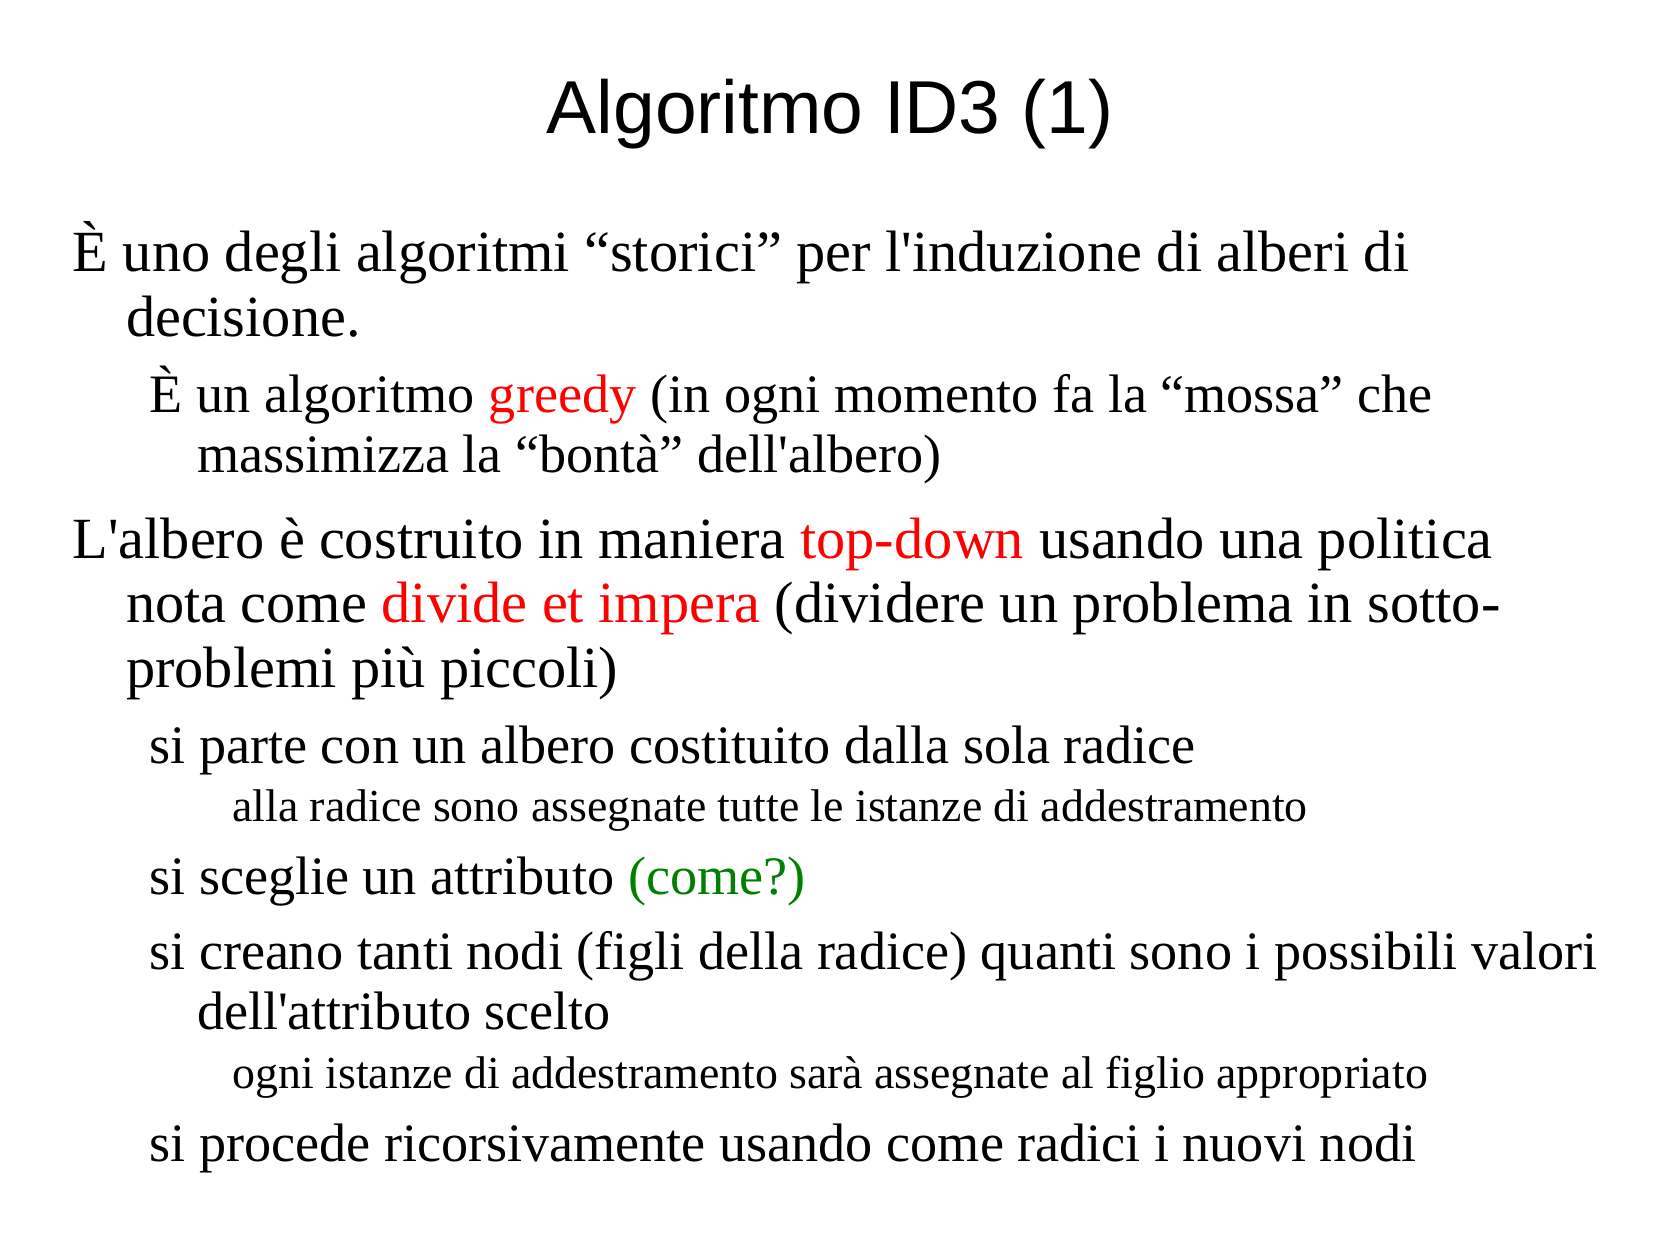

# Algoritmo ID3 (1)
È uno degli algoritmi “storici” per l'induzione di alberi di decisione.
È un algoritmo greedy (in ogni momento fa la “mossa” che massimizza la “bontà” dell'albero)
L'albero è costruito in maniera top-down usando una politica nota come divide et impera (dividere un problema in sotto-problemi più piccoli)
si parte con un albero costituito dalla sola radice
alla radice sono assegnate tutte le istanze di addestramento
si sceglie un attributo (come?)
si creano tanti nodi (figli della radice) quanti sono i possibili valori dell'attributo scelto
ogni istanze di addestramento sarà assegnate al figlio appropriato
si procede ricorsivamente usando come radici i nuovi nodi